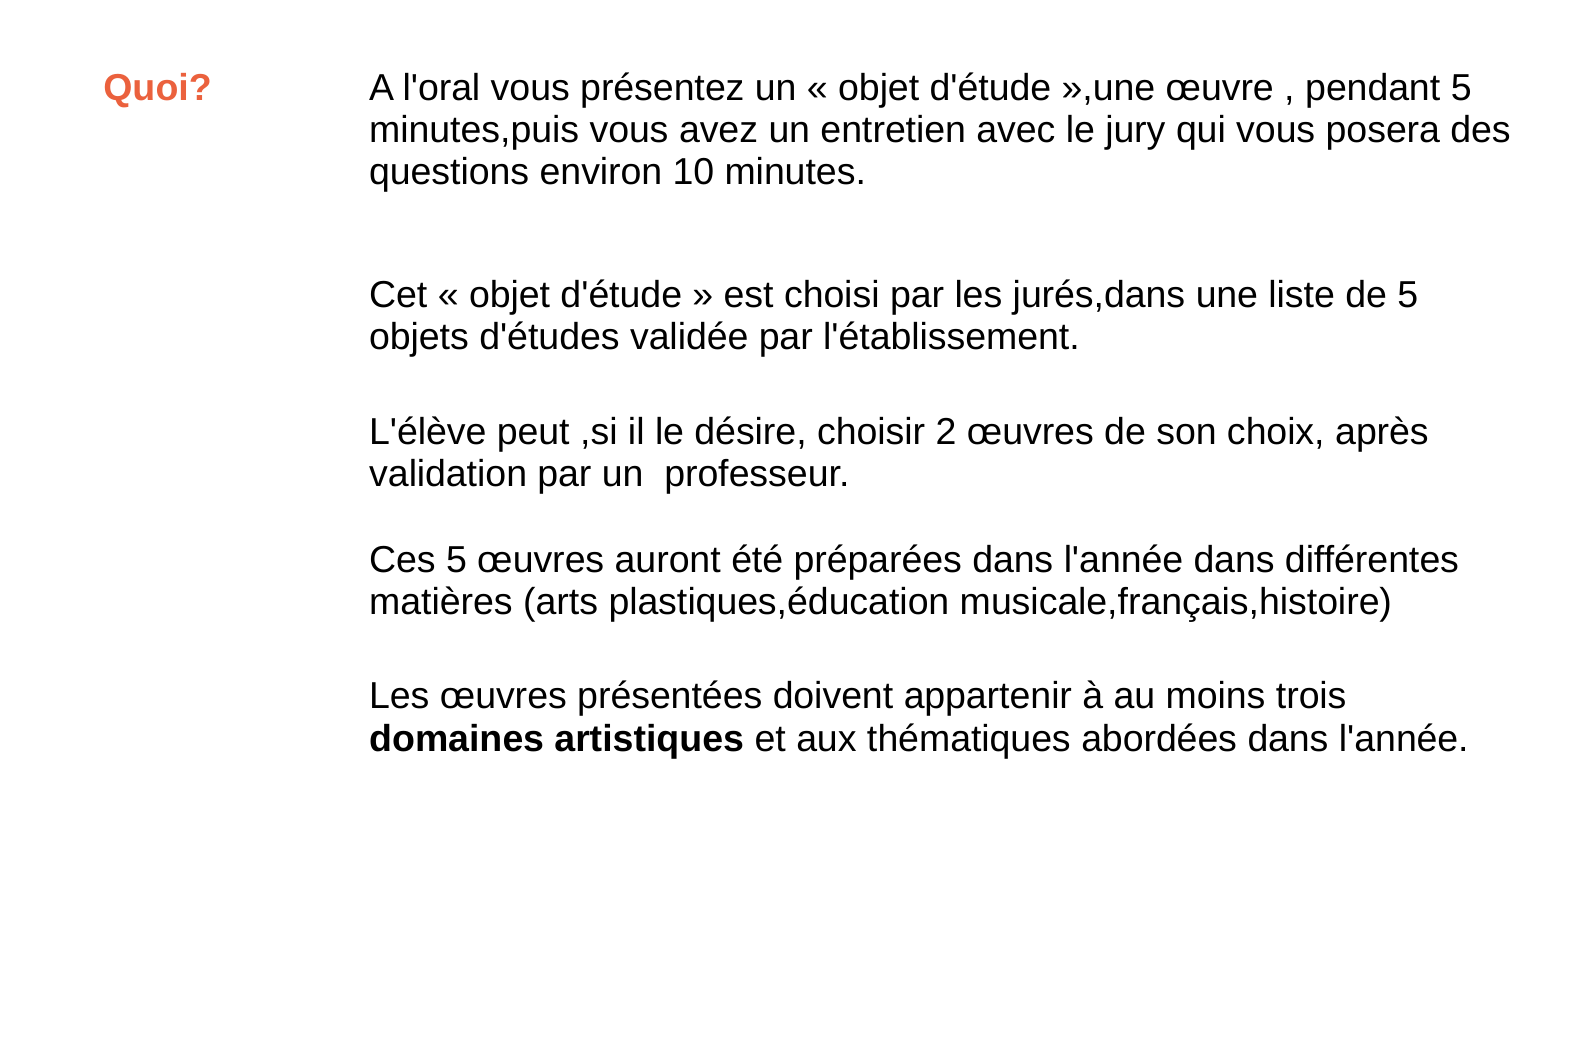

Quoi?
A l'oral vous présentez un « objet d'étude »,une œuvre , pendant 5 minutes,puis vous avez un entretien avec le jury qui vous posera des questions environ 10 minutes.
Cet « objet d'étude » est choisi par les jurés,dans une liste de 5 objets d'études validée par l'établissement.
L'élève peut ,si il le désire, choisir 2 œuvres de son choix, après validation par un professeur.
Ces 5 œuvres auront été préparées dans l'année dans différentes matières (arts plastiques,éducation musicale,français,histoire)
Les œuvres présentées doivent appartenir à au moins trois domaines artistiques et aux thématiques abordées dans l'année.